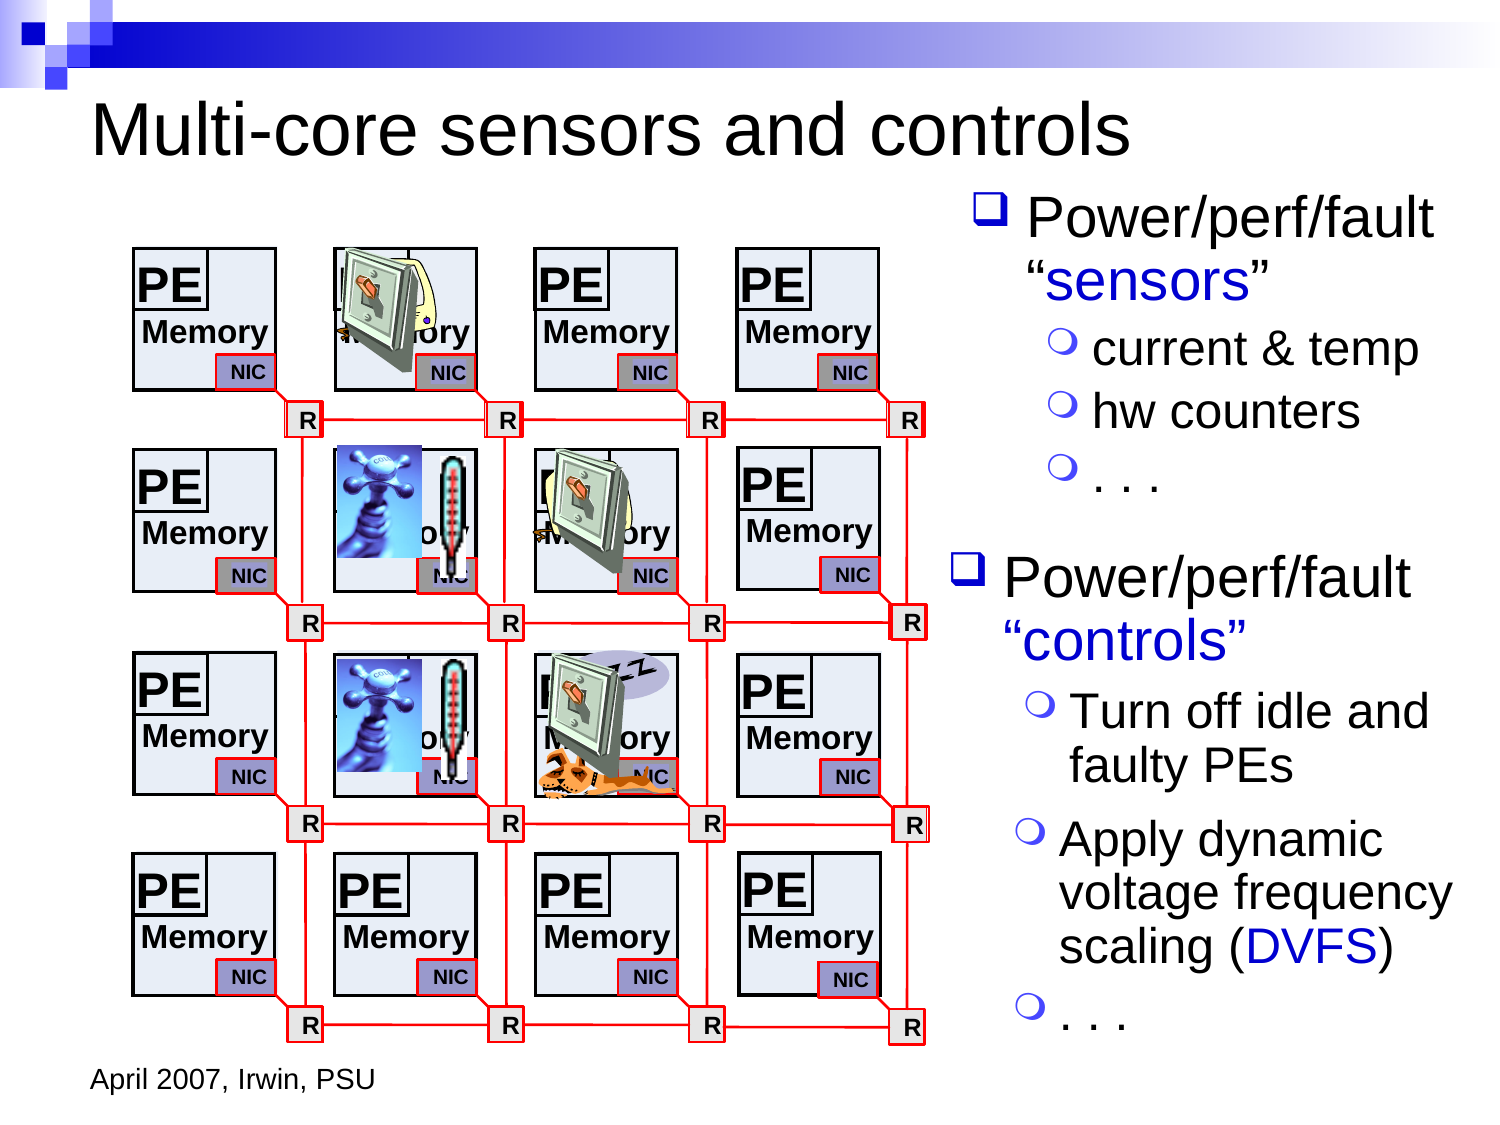

# Multi-core sensors and controls
Power/perf/fault “sensors”
current & temp
hw counters
. . .
PE
Memory
PE
Memory
PE
Memory
PE
Memory
PE
Memory
PE
Memory
PE
Memory
PE
Memory
PE
Memory
PE
Memory
PE
Memory
PE
Memory
PE
Memory
PE
Memory
PE
Memory
PE
Memory
NIC
NIC
NIC
NIC
R
R
R
R
NIC
NIC
NIC
NIC
R
R
R
R
NIC
NIC
NIC
NIC
R
R
R
R
NIC
NIC
NIC
NIC
R
R
R
R
Power/perf/fault “controls”
Turn off idle and faulty PEs
Apply dynamic voltage frequency scaling (DVFS)
. . .
April 2007, Irwin, PSU